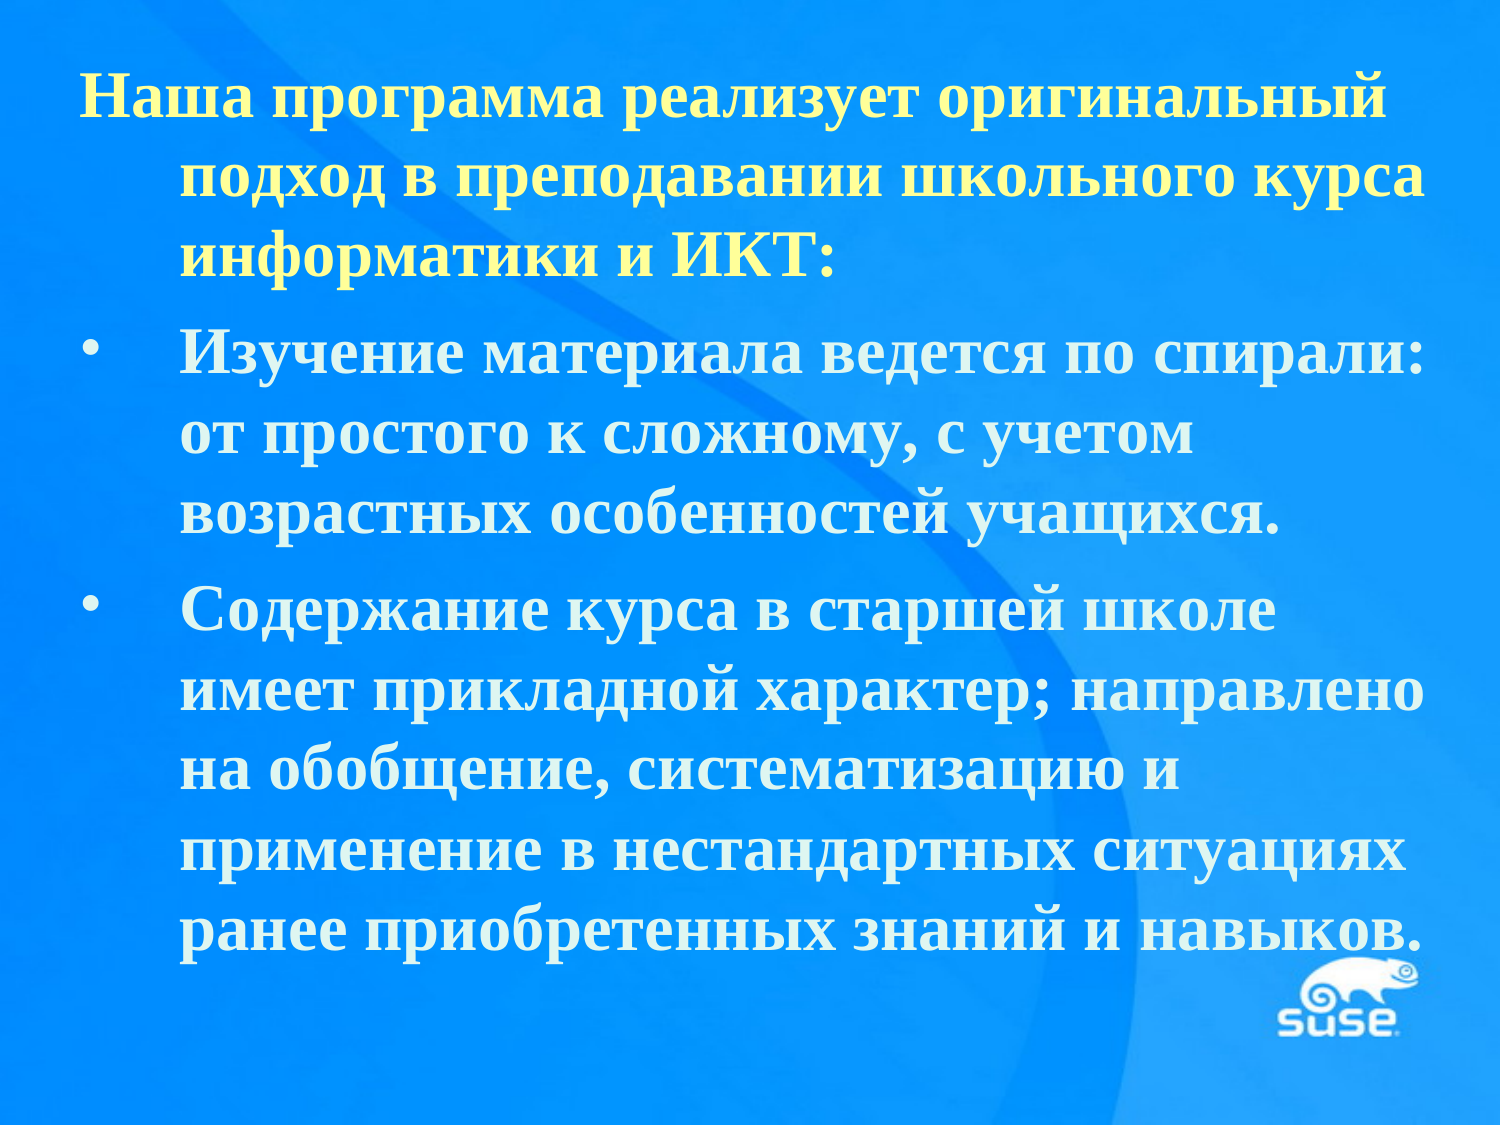

Наша программа реализует оригинальный подход в преподавании школьного курса информатики и ИКТ:
Изучение материала ведется по спирали: от простого к сложному, с учетом возрастных особенностей учащихся.
Содержание курса в старшей школе имеет прикладной характер; направлено на обобщение, систематизацию и применение в нестандартных ситуациях ранее приобретенных знаний и навыков.